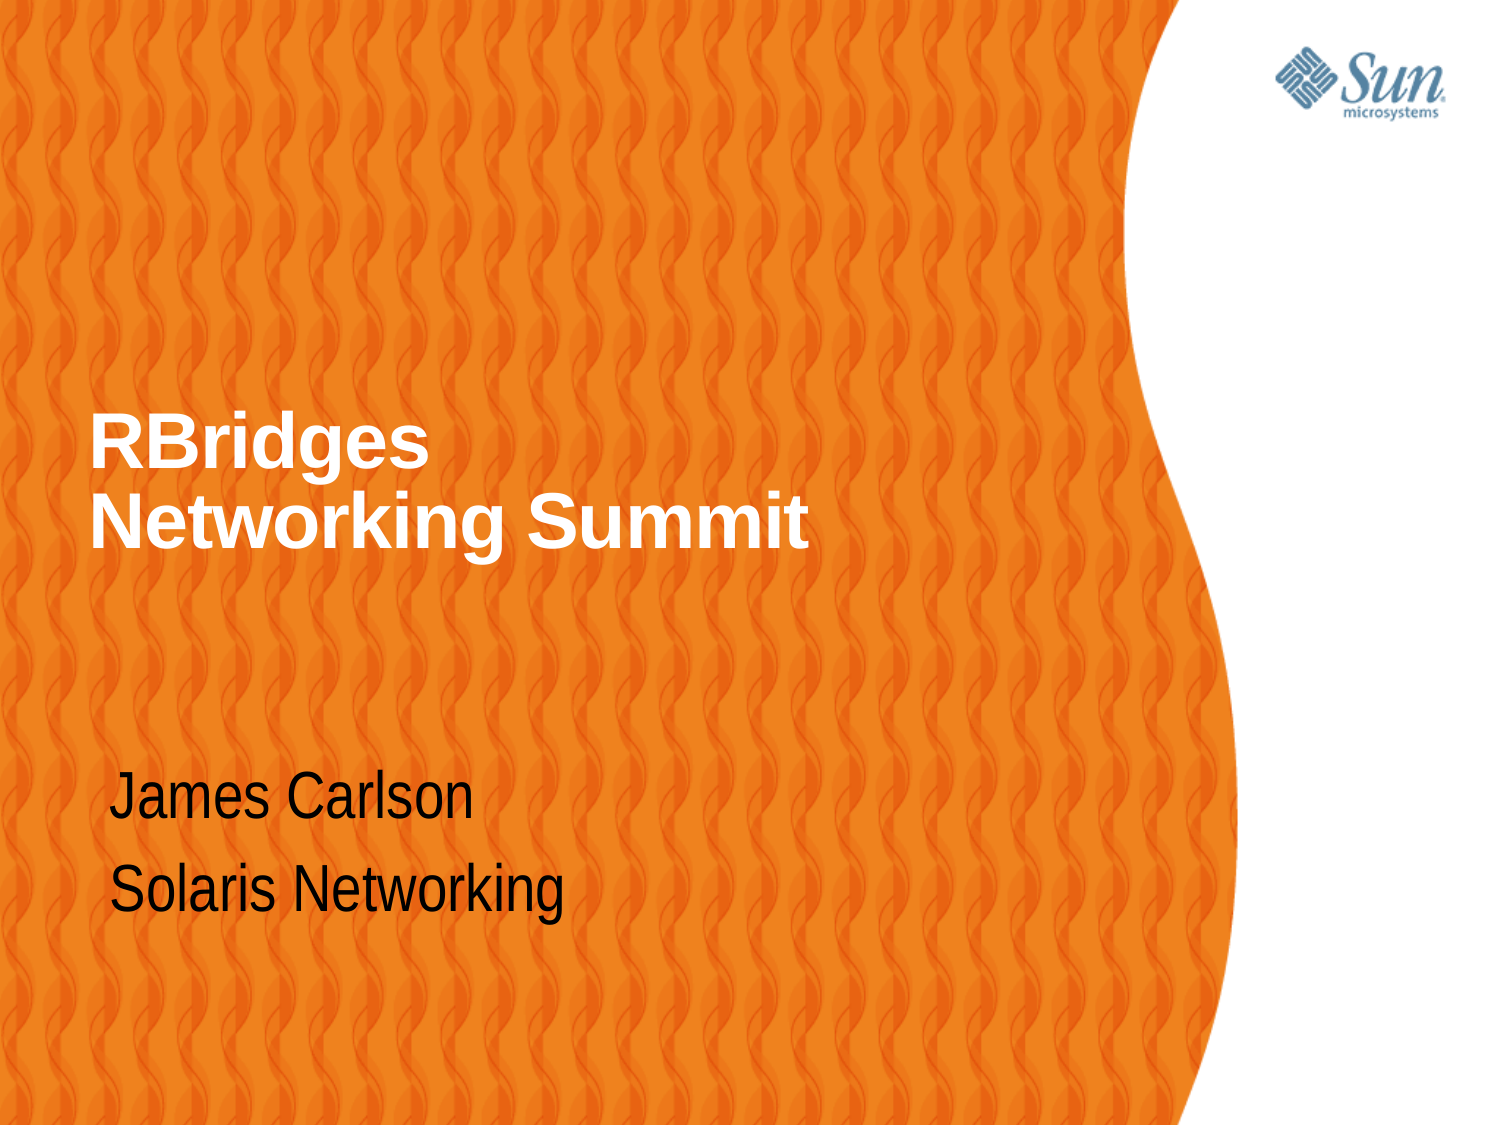

# RBridges Networking Summit
James Carlson
Solaris Networking